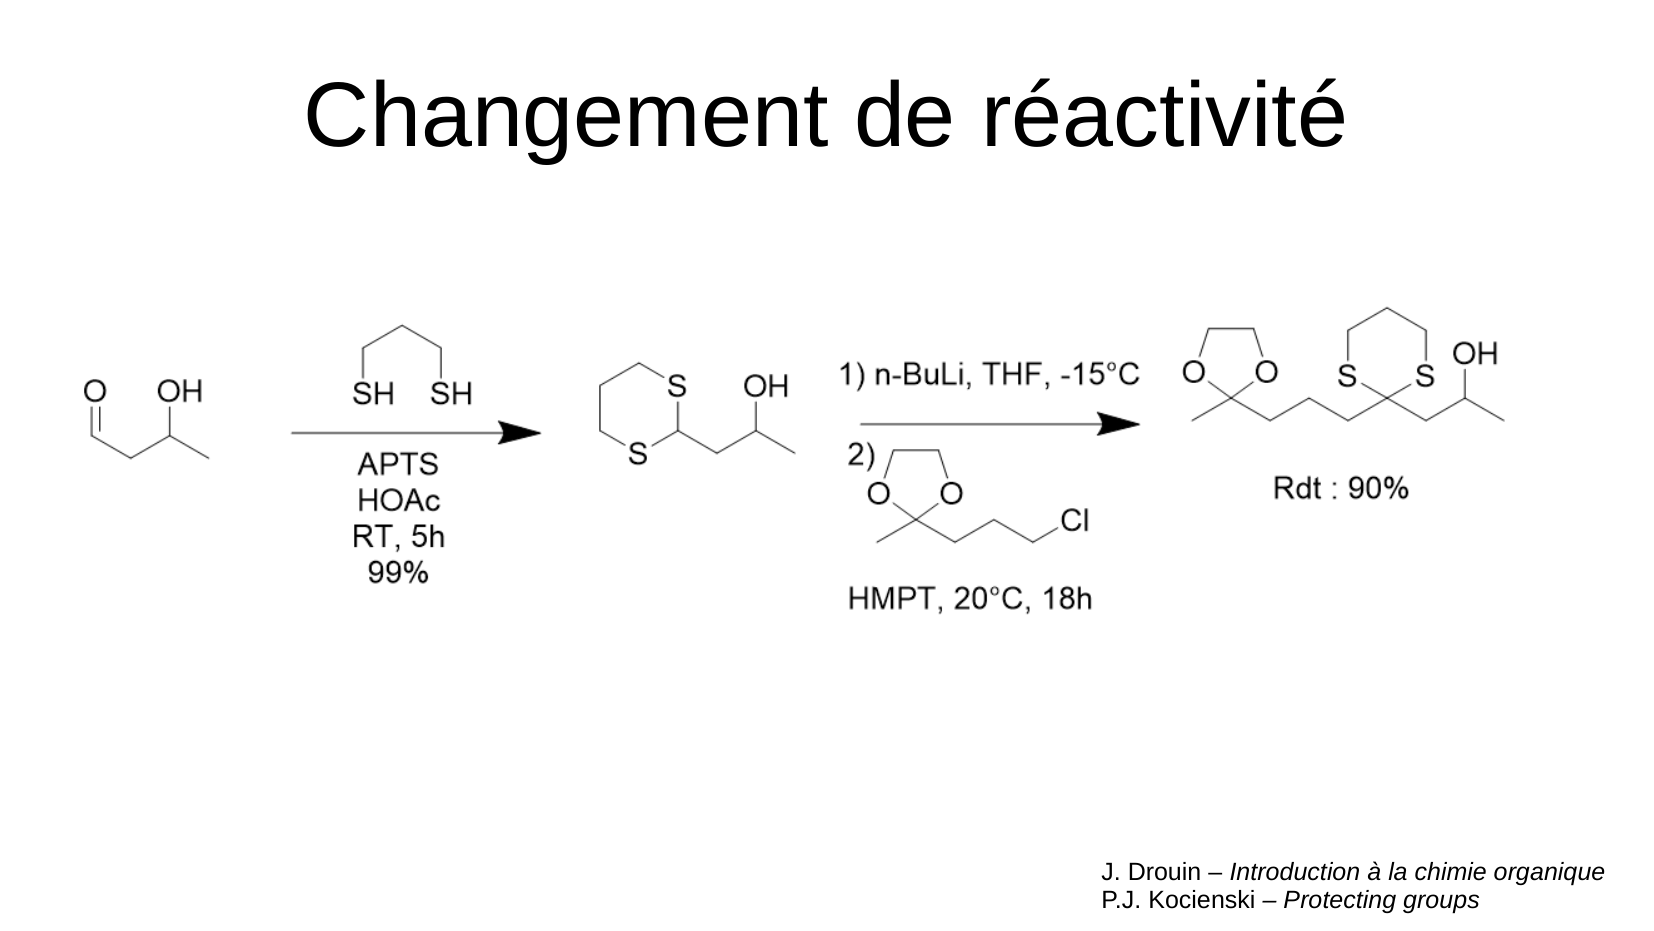

# Changement de réactivité
J. Drouin – Introduction à la chimie organique
P.J. Kocienski – Protecting groups